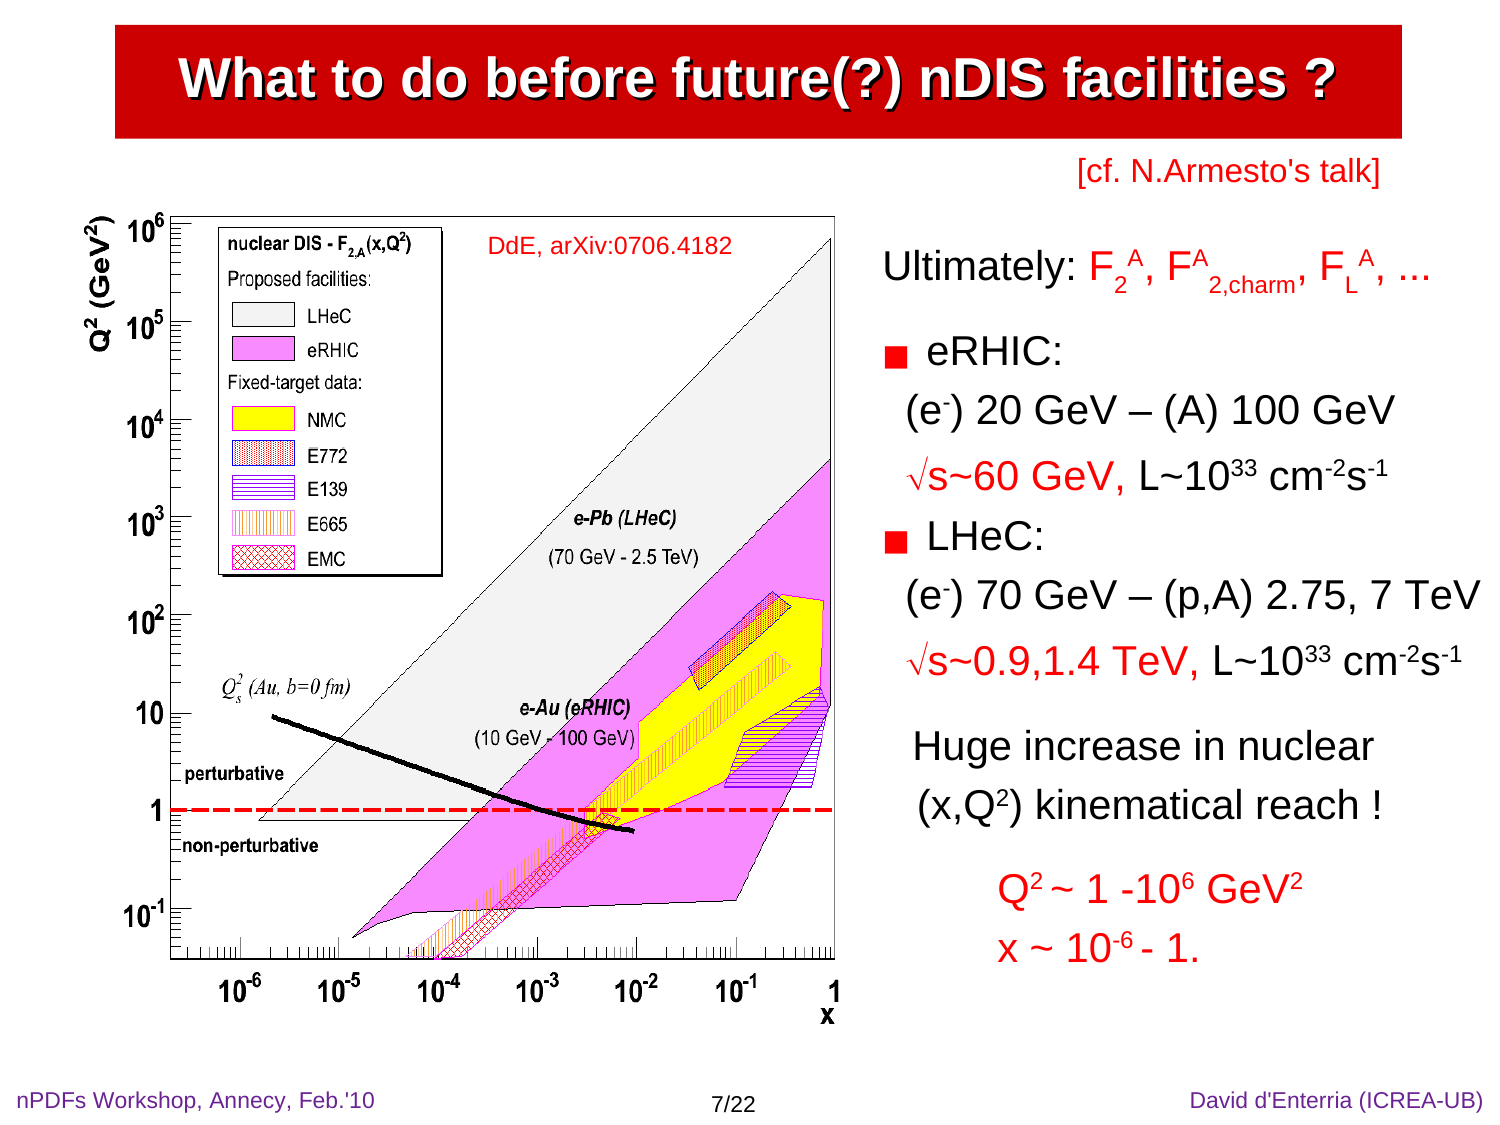

# What to do before future(?) nDIS facilities ?
[cf. N.Armesto's talk]
DdE, arXiv:0706.4182
Ultimately: F2A, FA2,charm, FLA, ...
■ eRHIC:
 (e-) 20 GeV – (A) 100 GeV
 s~60 GeV, L~1033 cm-2s-1
■ LHeC:
 (e-) 70 GeV – (p,A) 2.75, 7 TeV
 s~0.9,1.4 TeV, L~1033 cm-2s-1
 Huge increase in nuclear
 (x,Q2) kinematical reach !
 Q2 ~ 1 -106 GeV2
 x ~ 10-6 - 1.
 gg: max. sgg ≈ 160 GeV ≈ sgg (LEP)